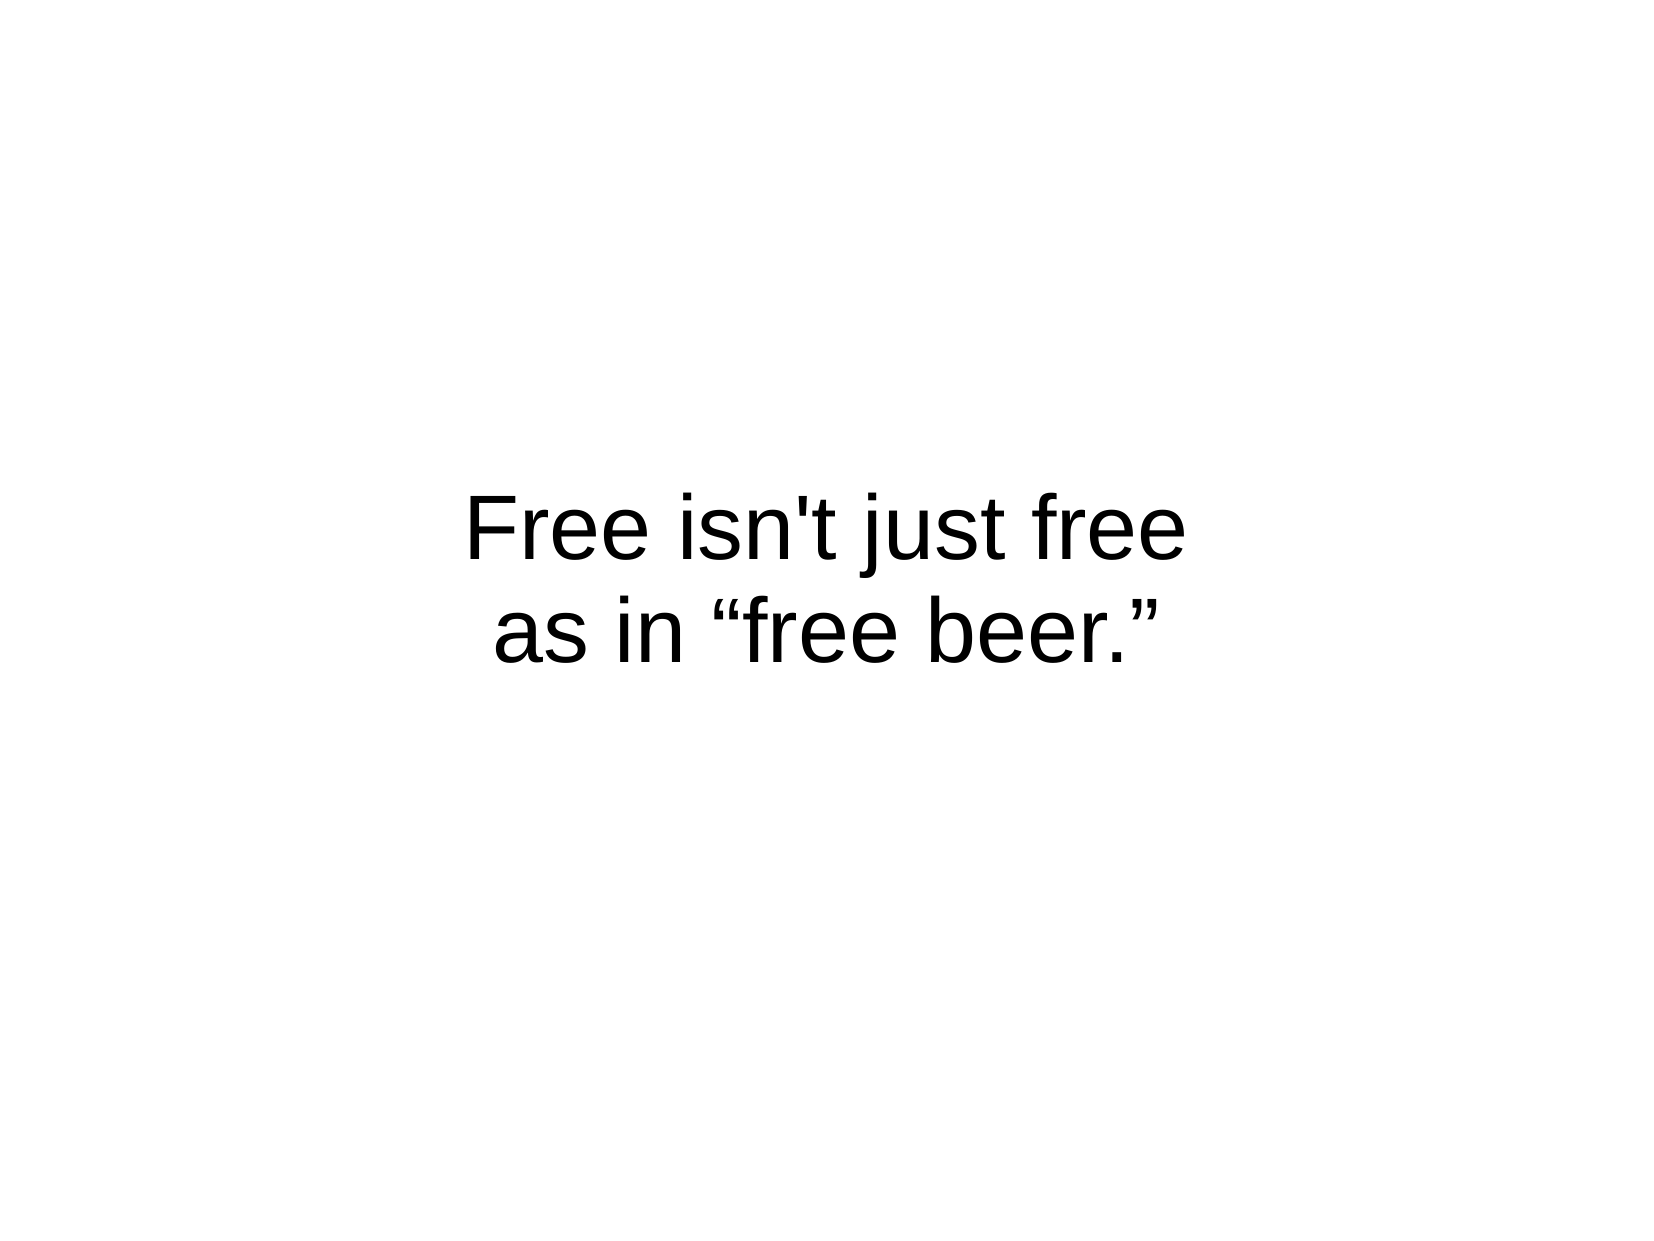

# Free isn't just free as in “free beer.”